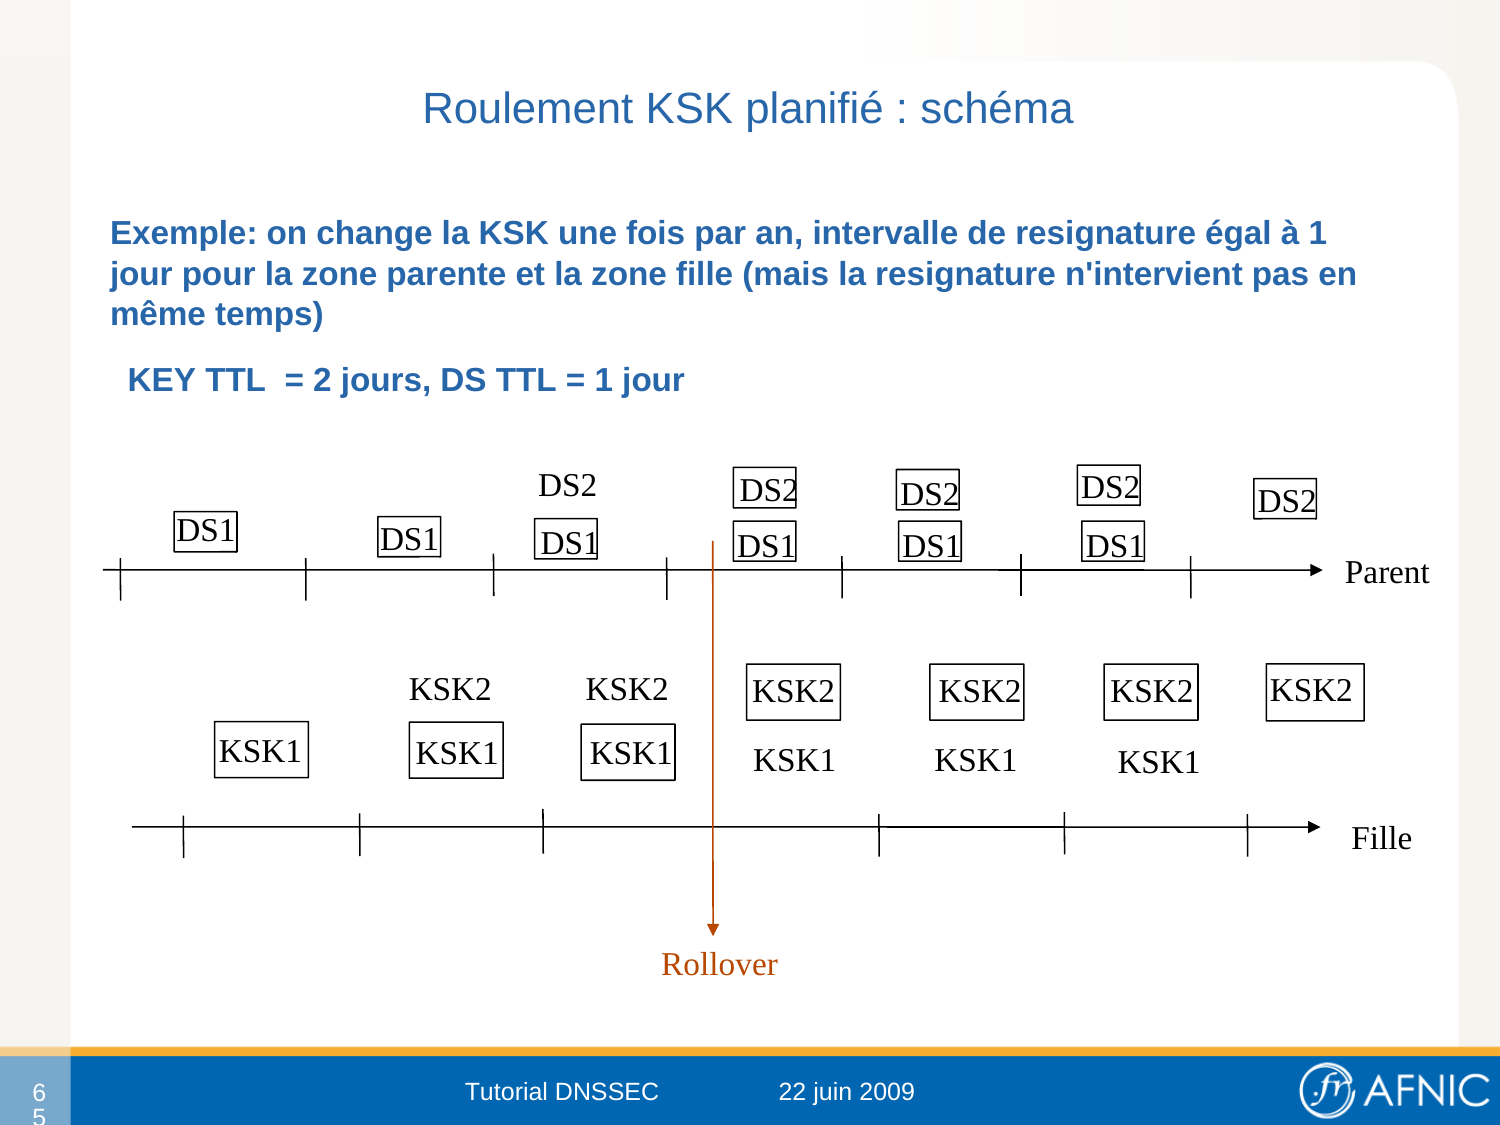

# Roulement KSK planifié : schéma
Exemple: on change la KSK une fois par an, intervalle de resignature égal à 1 jour pour la zone parente et la zone fille (mais la resignature n'intervient pas en même temps)
KEY TTL = 2 jours, DS TTL = 1 jour
DS2
DS2
DS2
DS2
DS2
DS1
DS1
DS1
DS1
DS1
DS1
Parent
KSK2
KSK2
KSK2
KSK2
KSK2
KSK2
KSK1
KSK1
KSK1
KSK1
KSK1
KSK1
Fille
Rollover